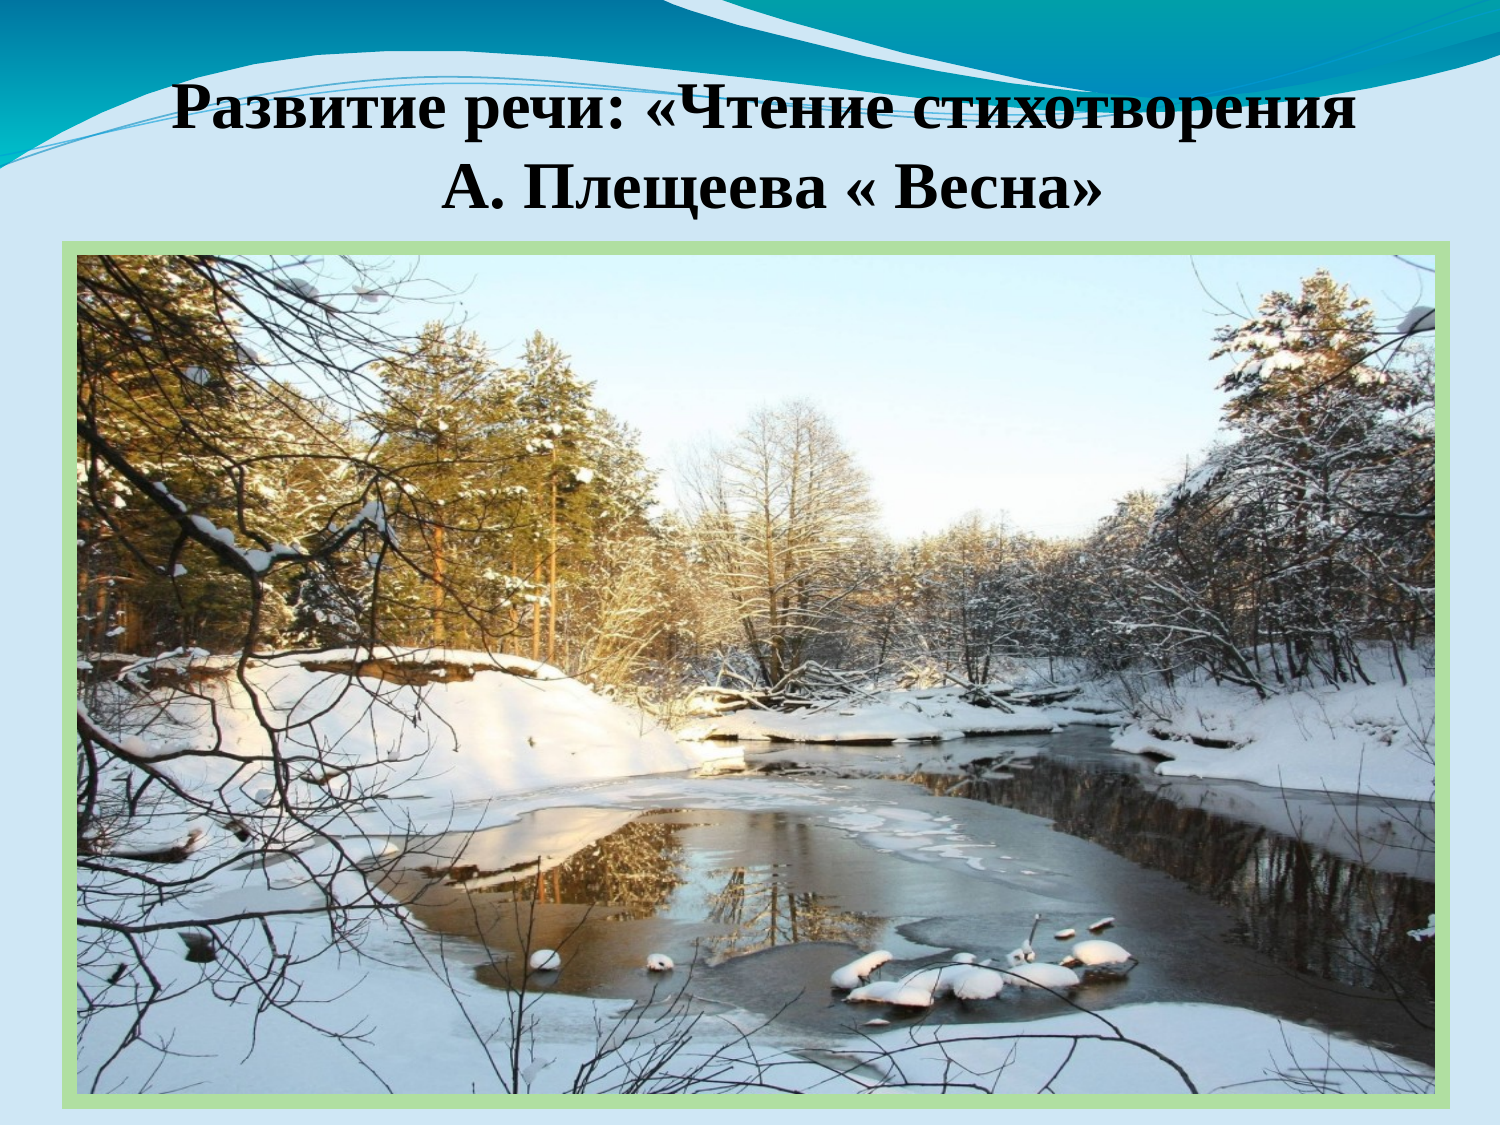

Развитие речи: «Чтение стихотворения
А. Плещеева « Весна»